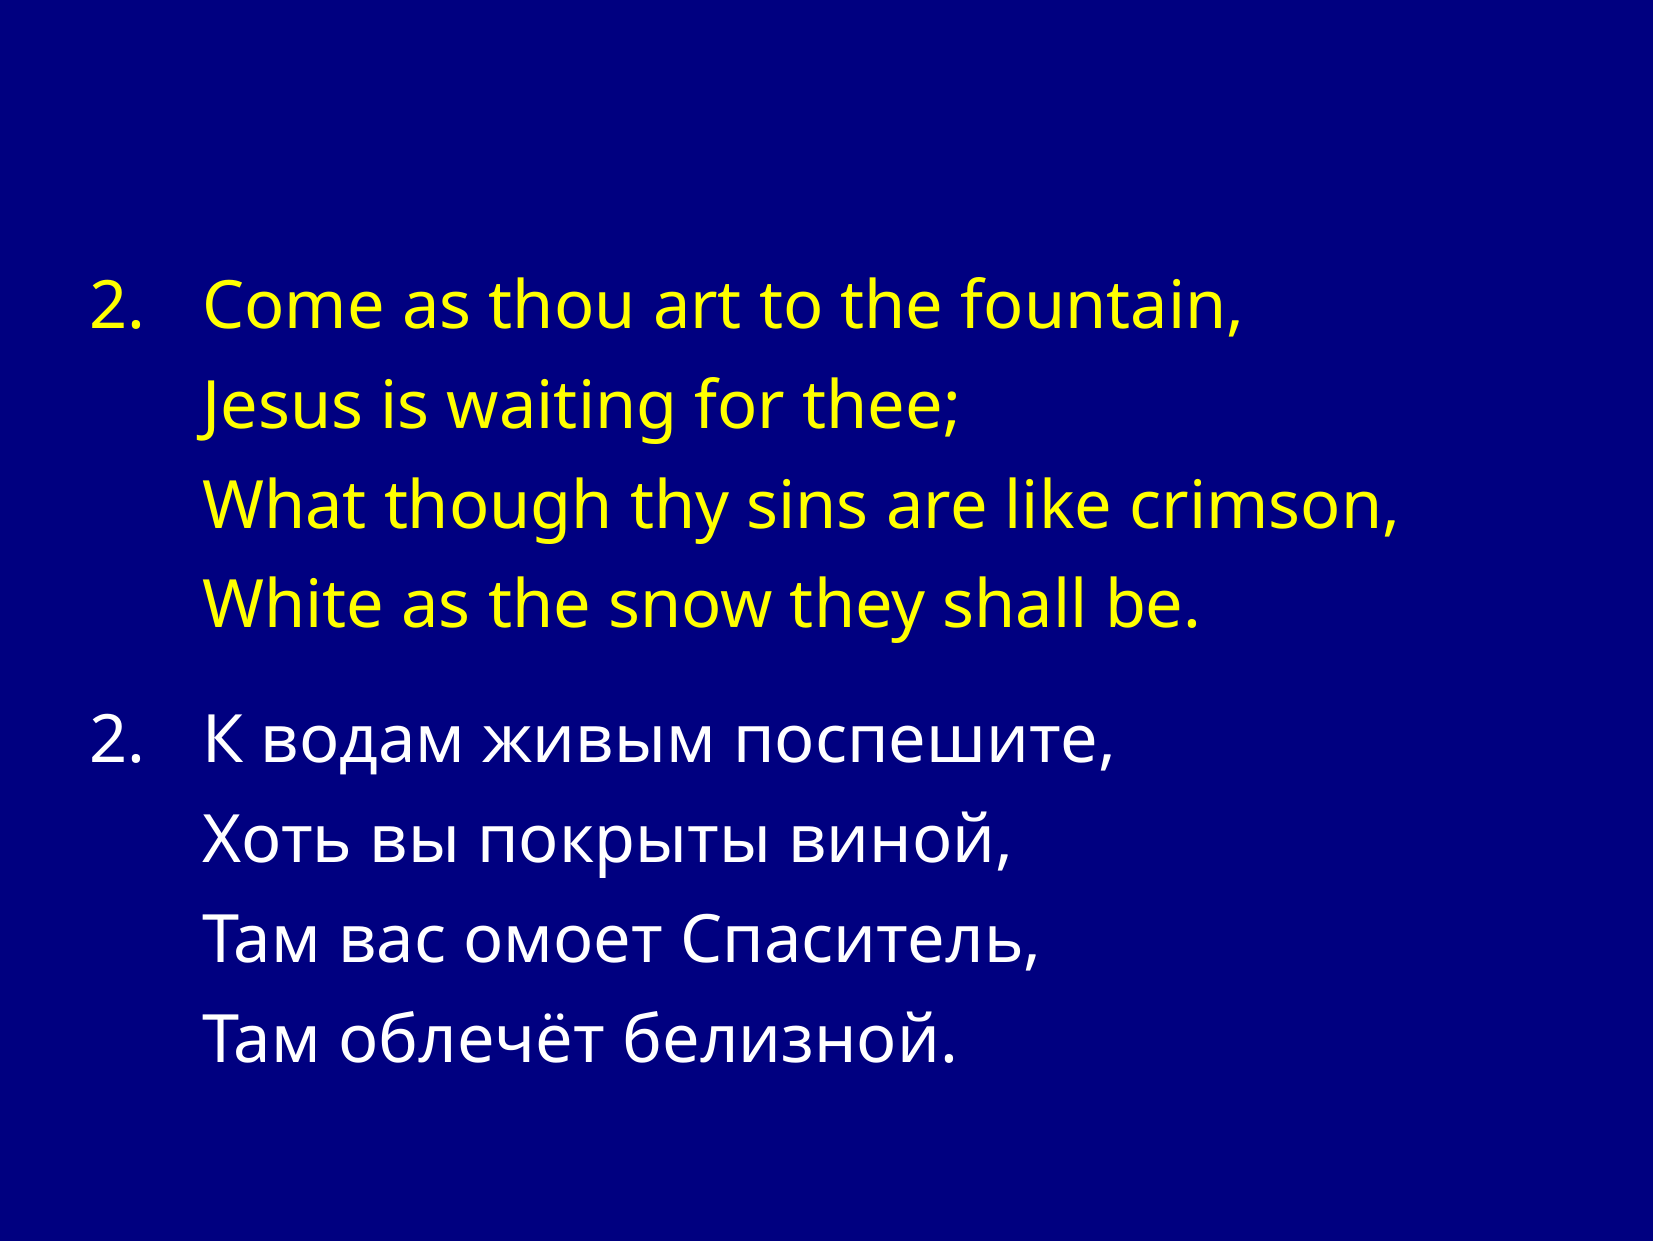

2.	Come as thou art to the fountain,
	Jesus is waiting for thee;
	What though thy sins are like crimson,
	White as the snow they shall be.
2.	К водам живым поспешите,
	Хоть вы покрыты виной,
	Там вас омоет Спаситель,
	Там облечёт белизной.